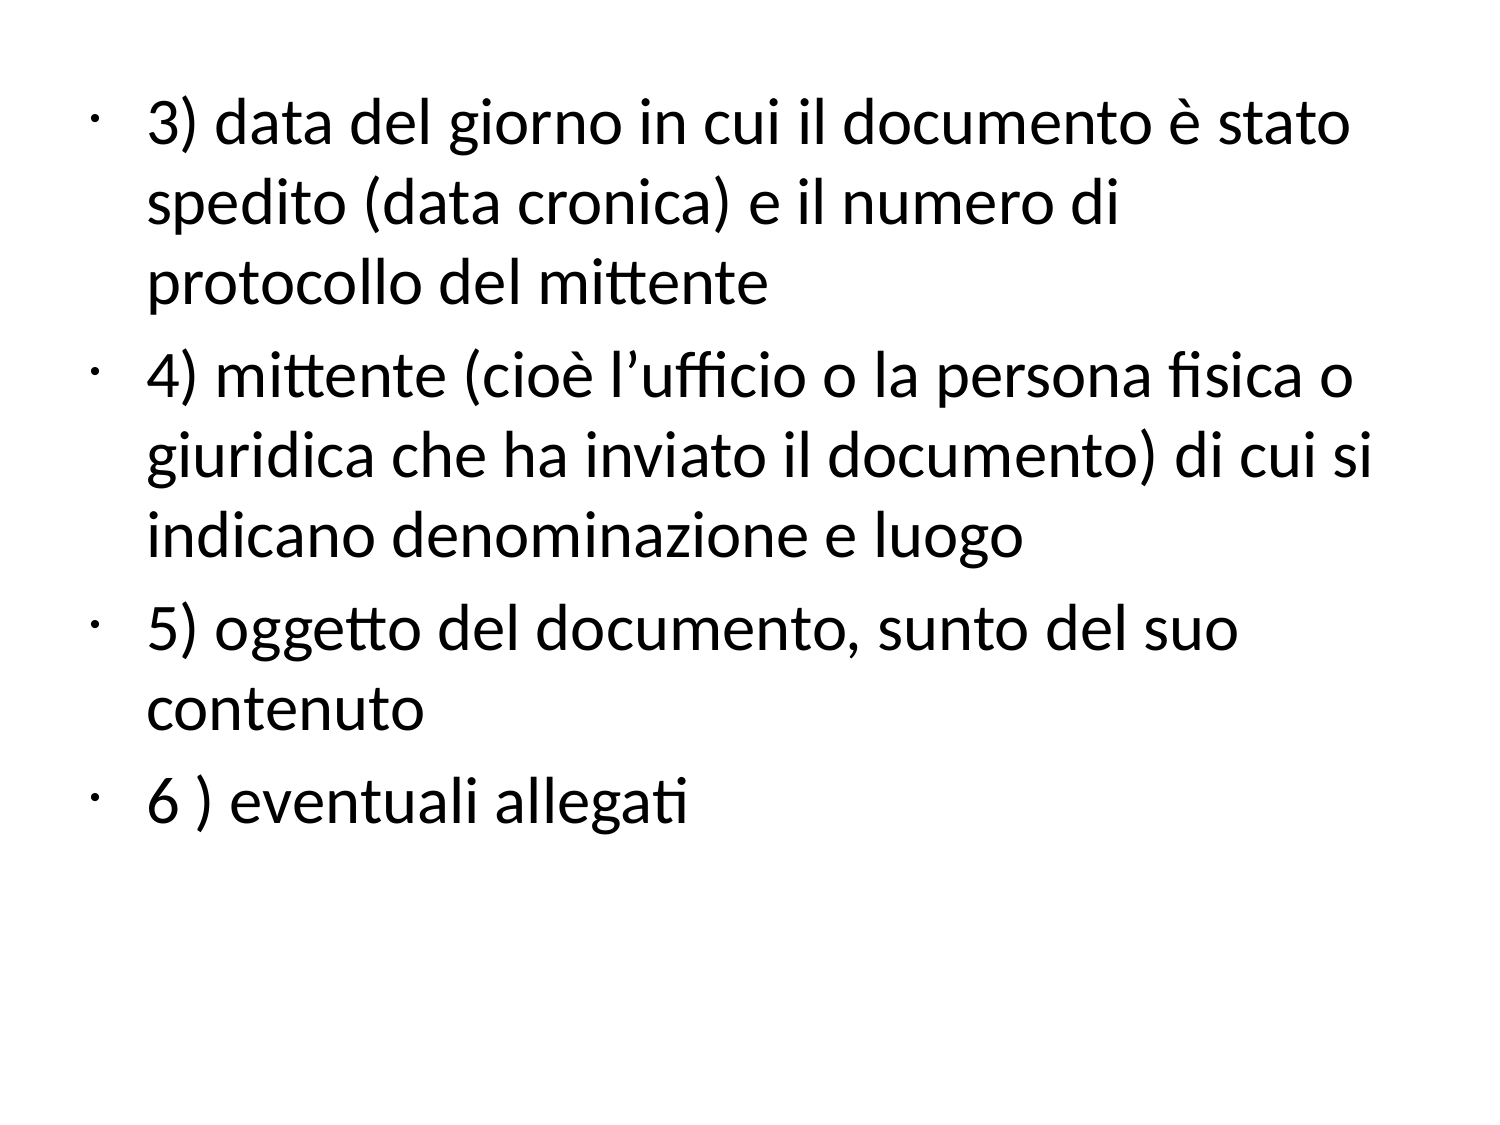

#
3) data del giorno in cui il documento è stato spedito (data cronica) e il numero di protocollo del mittente
4) mittente (cioè l’ufficio o la persona fisica o giuridica che ha inviato il documento) di cui si indicano denominazione e luogo
5) oggetto del documento, sunto del suo contenuto
6 ) eventuali allegati